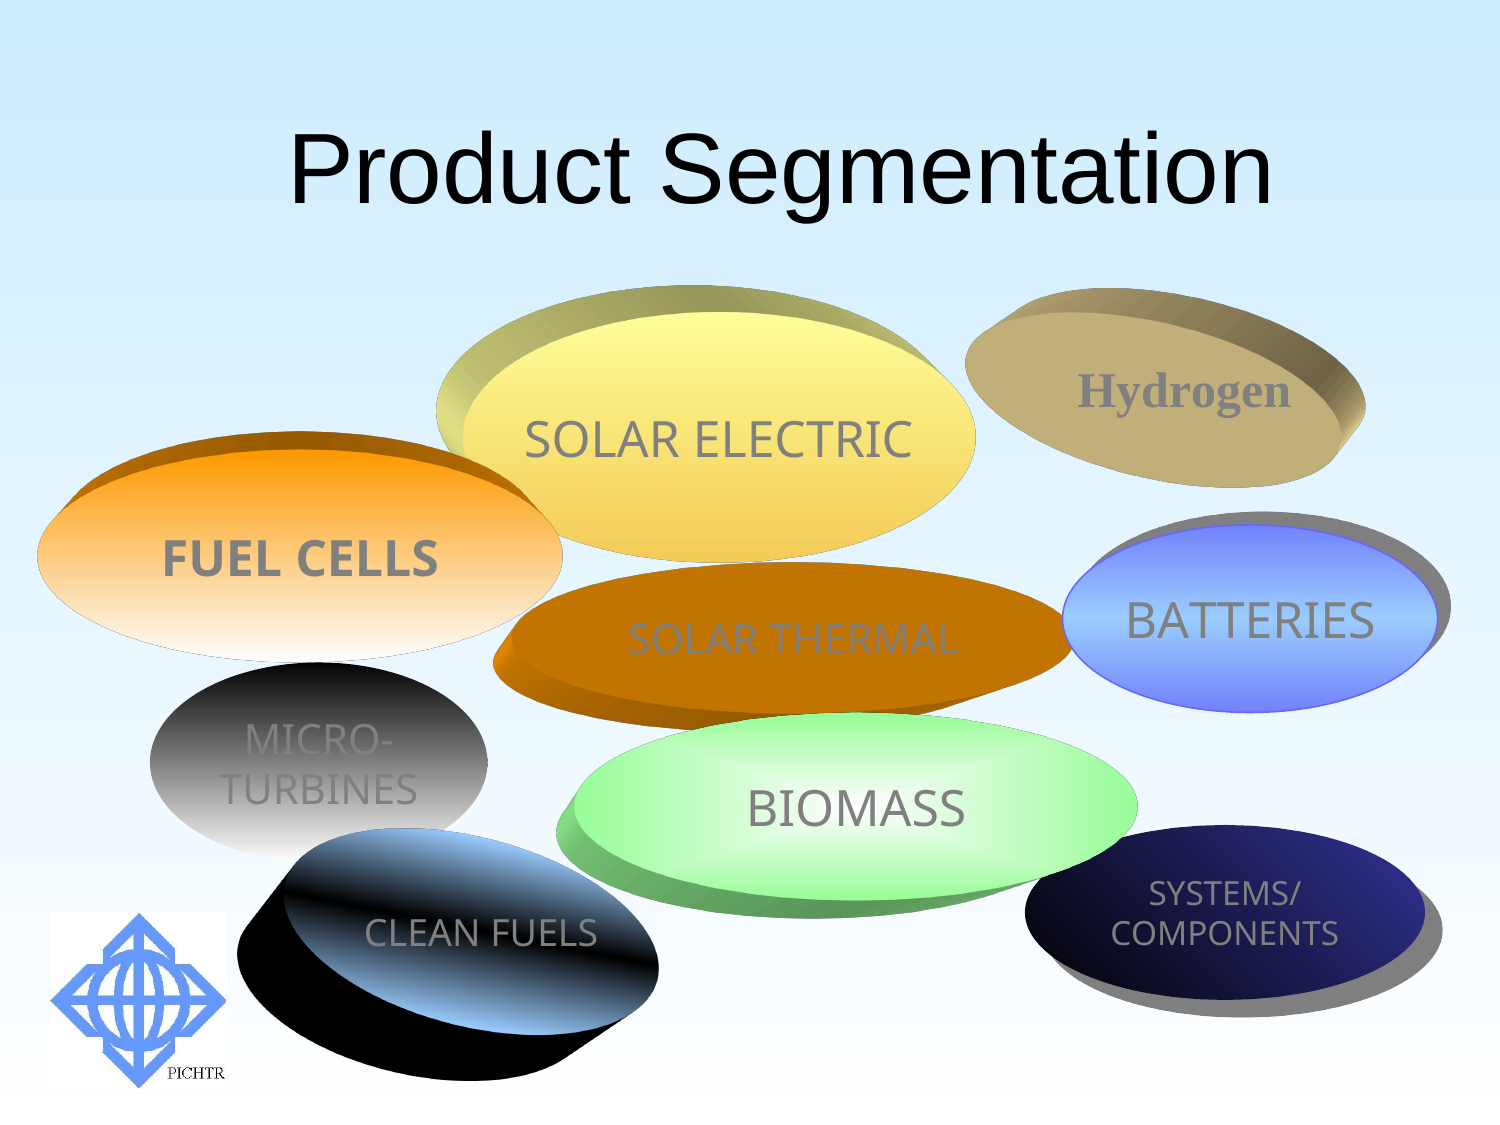

Product Segmentation
SOLAR ELECTRIC
Hydrogen
FUEL CELLS
BATTERIES
SOLAR THERMAL
MICRO-
TURBINES
BIOMASS
CLEAN FUELS
SYSTEMS/
COMPONENTS